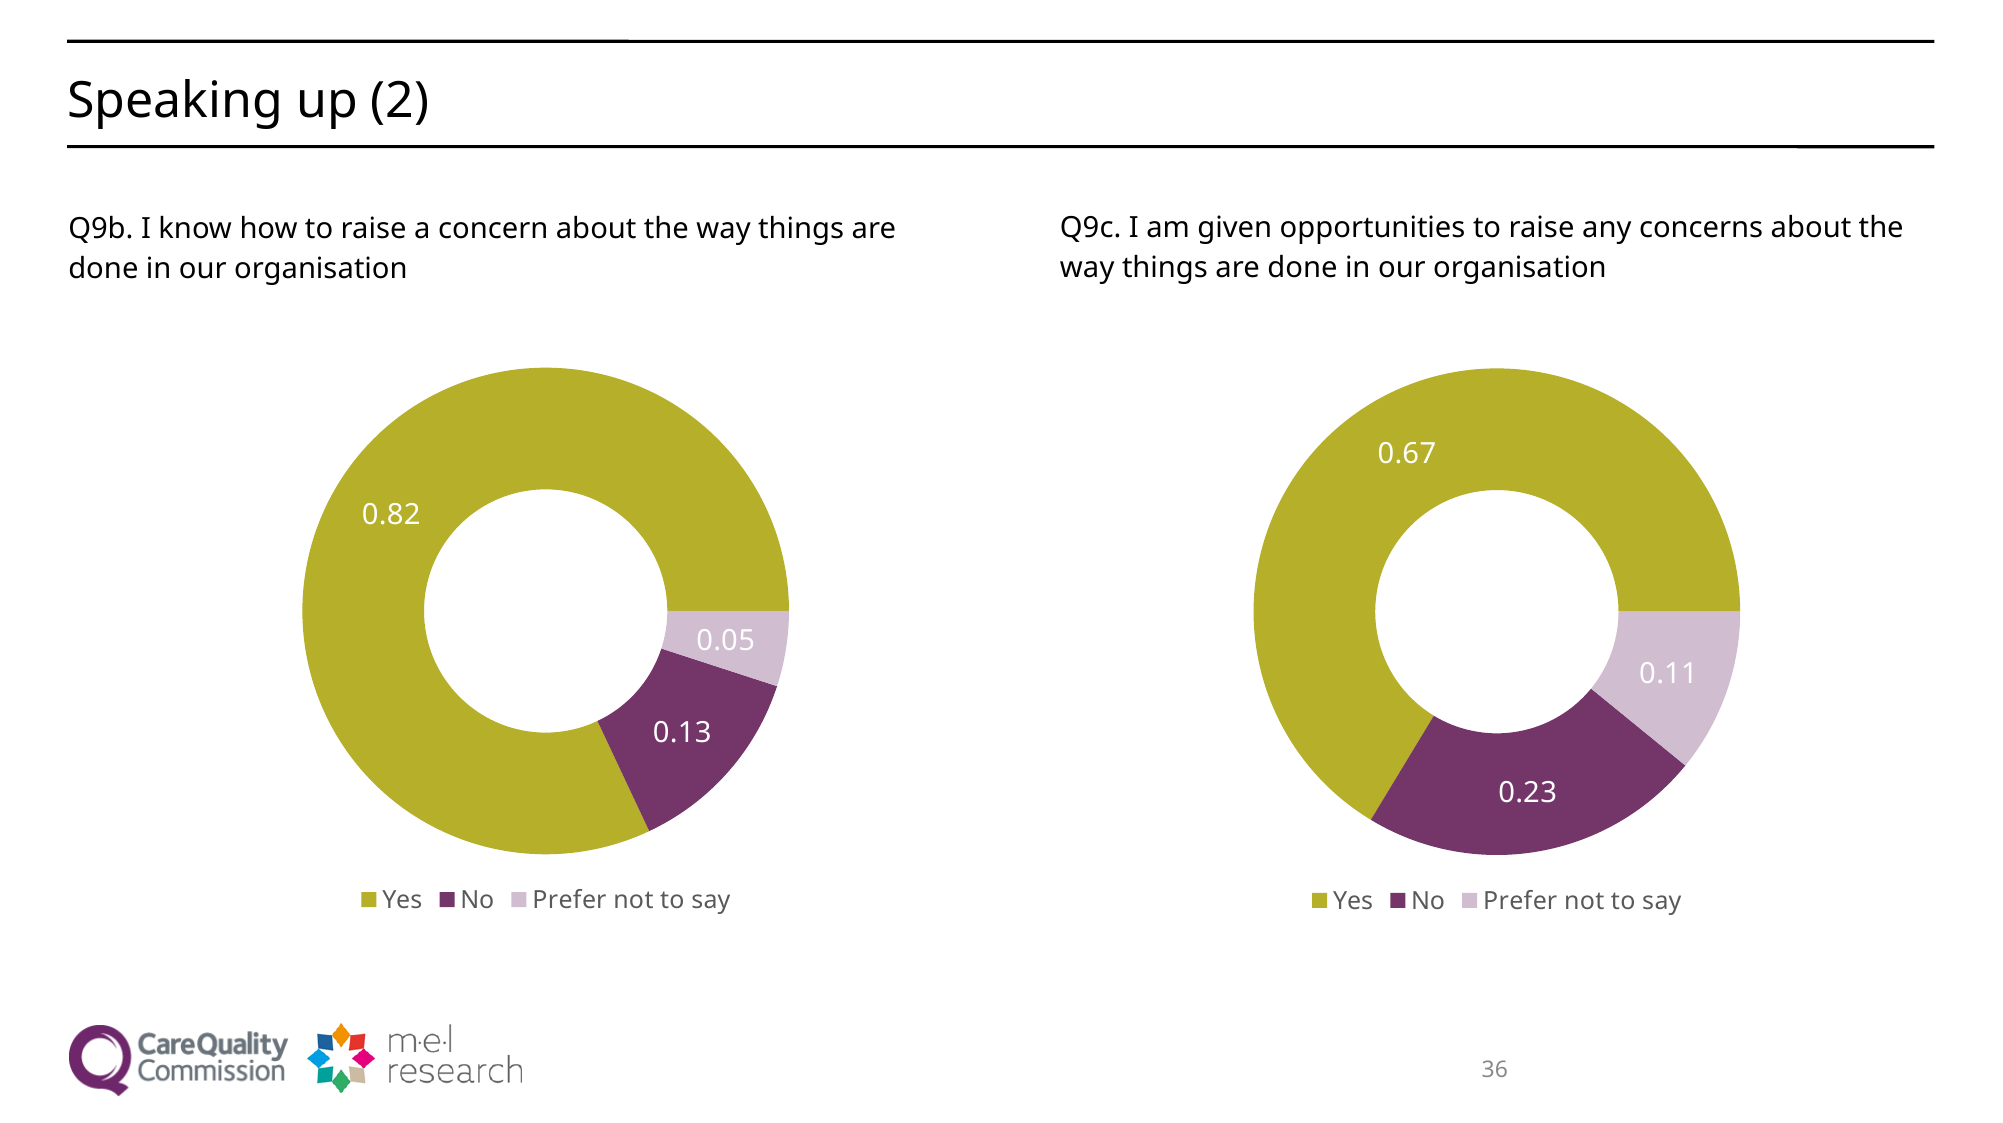

# Speaking up (2)
Q9c. I am given opportunities to raise any concerns about the way things are done in our organisation
Q9b. I know how to raise a concern about the way things are done in our organisation
### Chart
| Category | x |
|---|---|
| Yes | 0.82 |
| No | 0.13 |
| Prefer not to say | 0.05 |
### Chart
| Category | x |
|---|---|
| Yes | 0.67 |
| No | 0.23 |
| Prefer not to say | 0.11 |
35